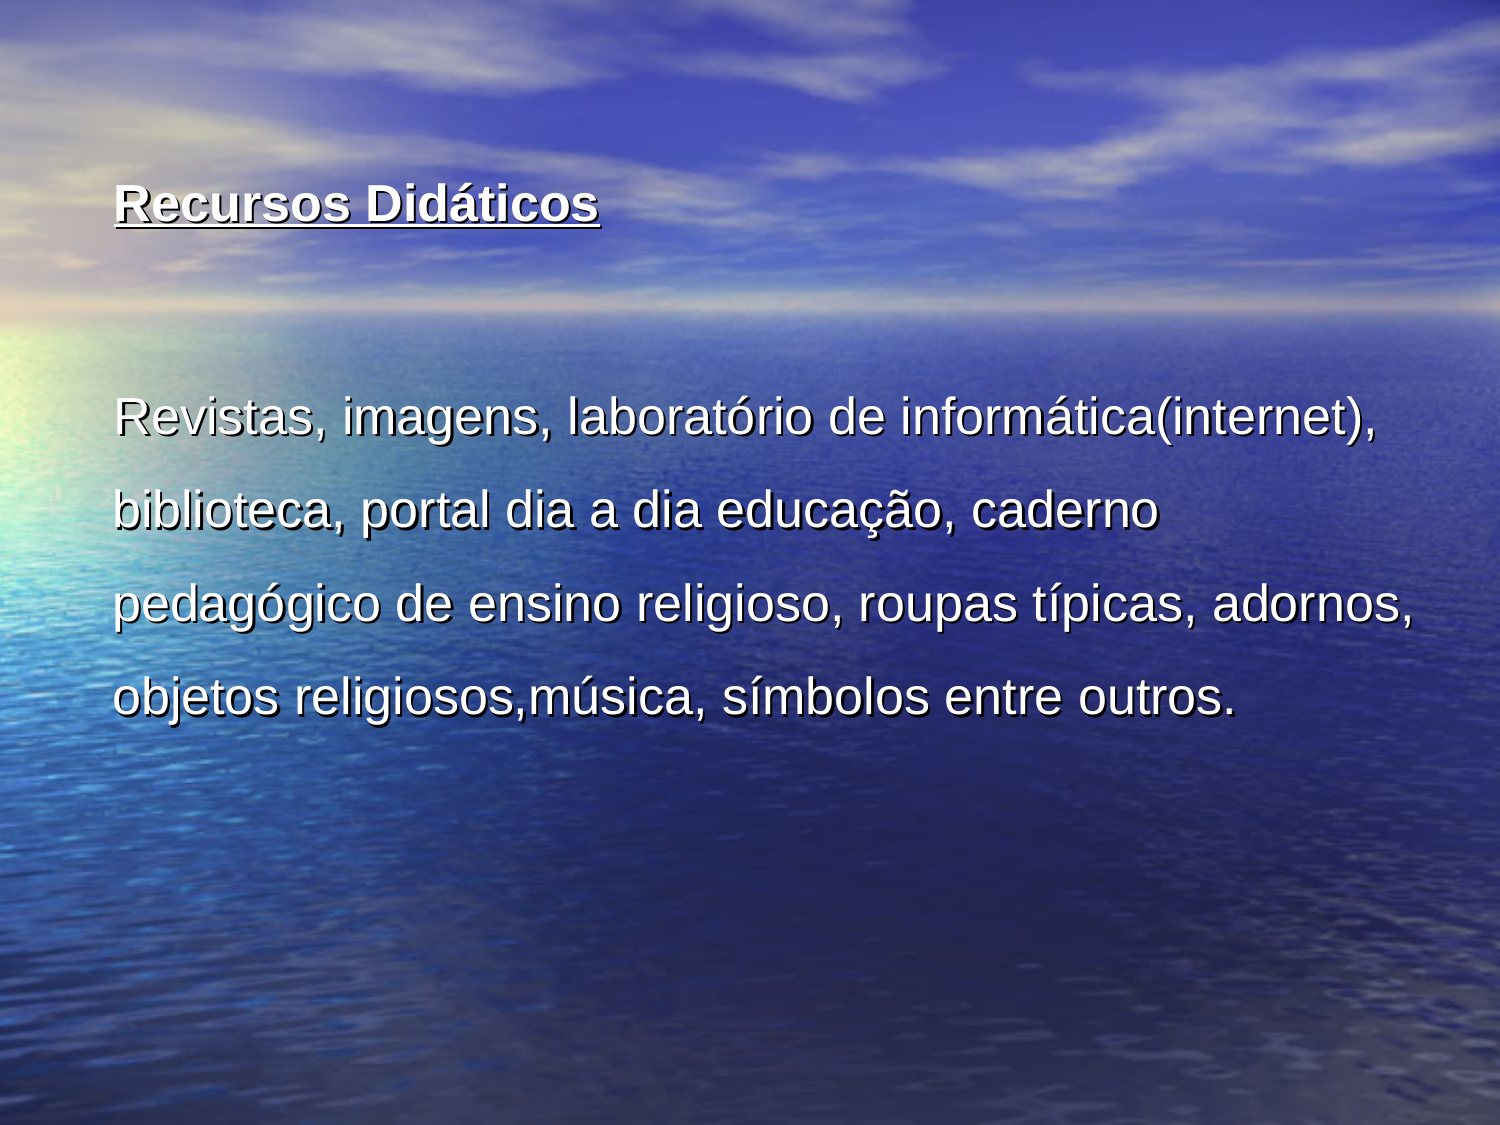

# Recursos Didáticos
 Revistas, imagens, laboratório de informática(internet), biblioteca, portal dia a dia educação, caderno pedagógico de ensino religioso, roupas típicas, adornos, objetos religiosos,música, símbolos entre outros.